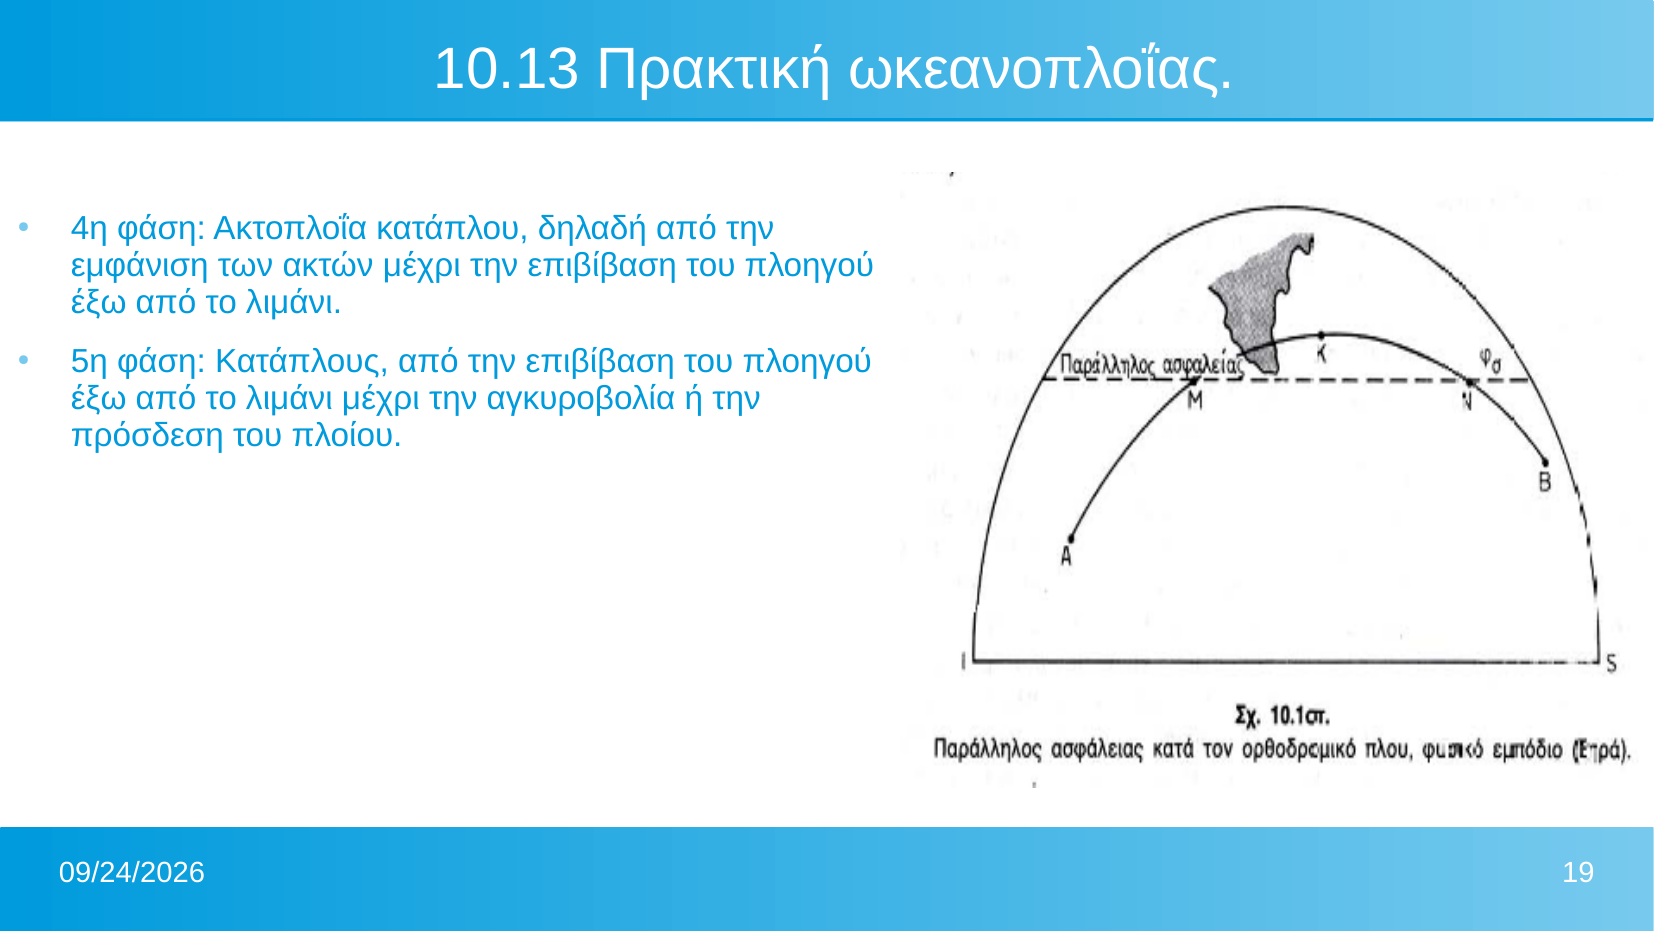

# 10.13 Πρακτική ωκεανοπλοΐας.
4η φάση: Ακτοπλοΐα κατάπλου, δηλαδή από την εμφάνιση των ακτών μέχρι την επιβίβαση του πλοηγού έξω από το λιμάνι.
5η φάση: Κατάπλους, από την επιβίβαση του πλοηγού έξω από το λιμάνι μέχρι την αγκυροβολία ή την πρόσδεση του πλοίου.
19